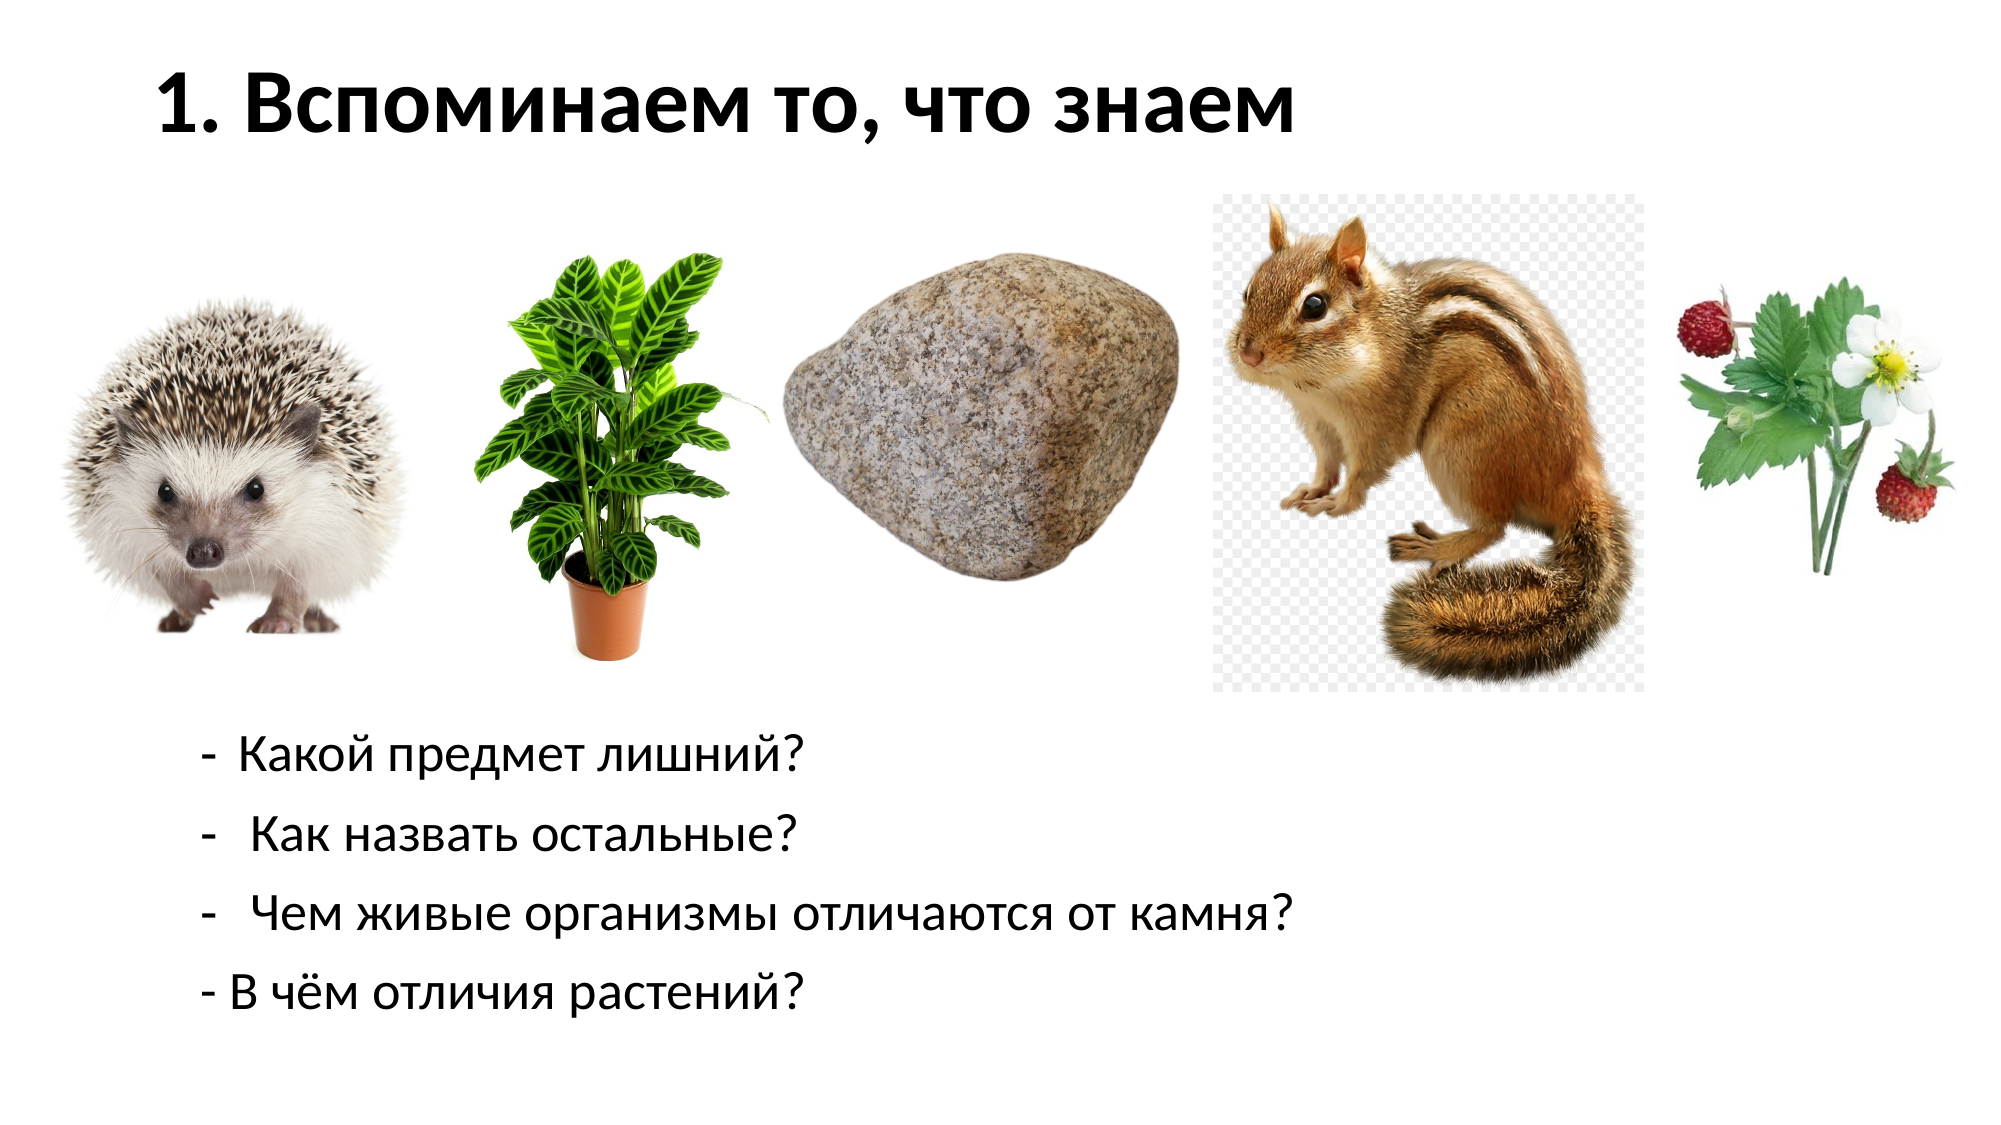

# 1. Вспоминаем то, что знаем
Какой предмет лишний?
 Как назвать остальные?
 Чем живые организмы отличаются от камня?
- В чём отличия растений?